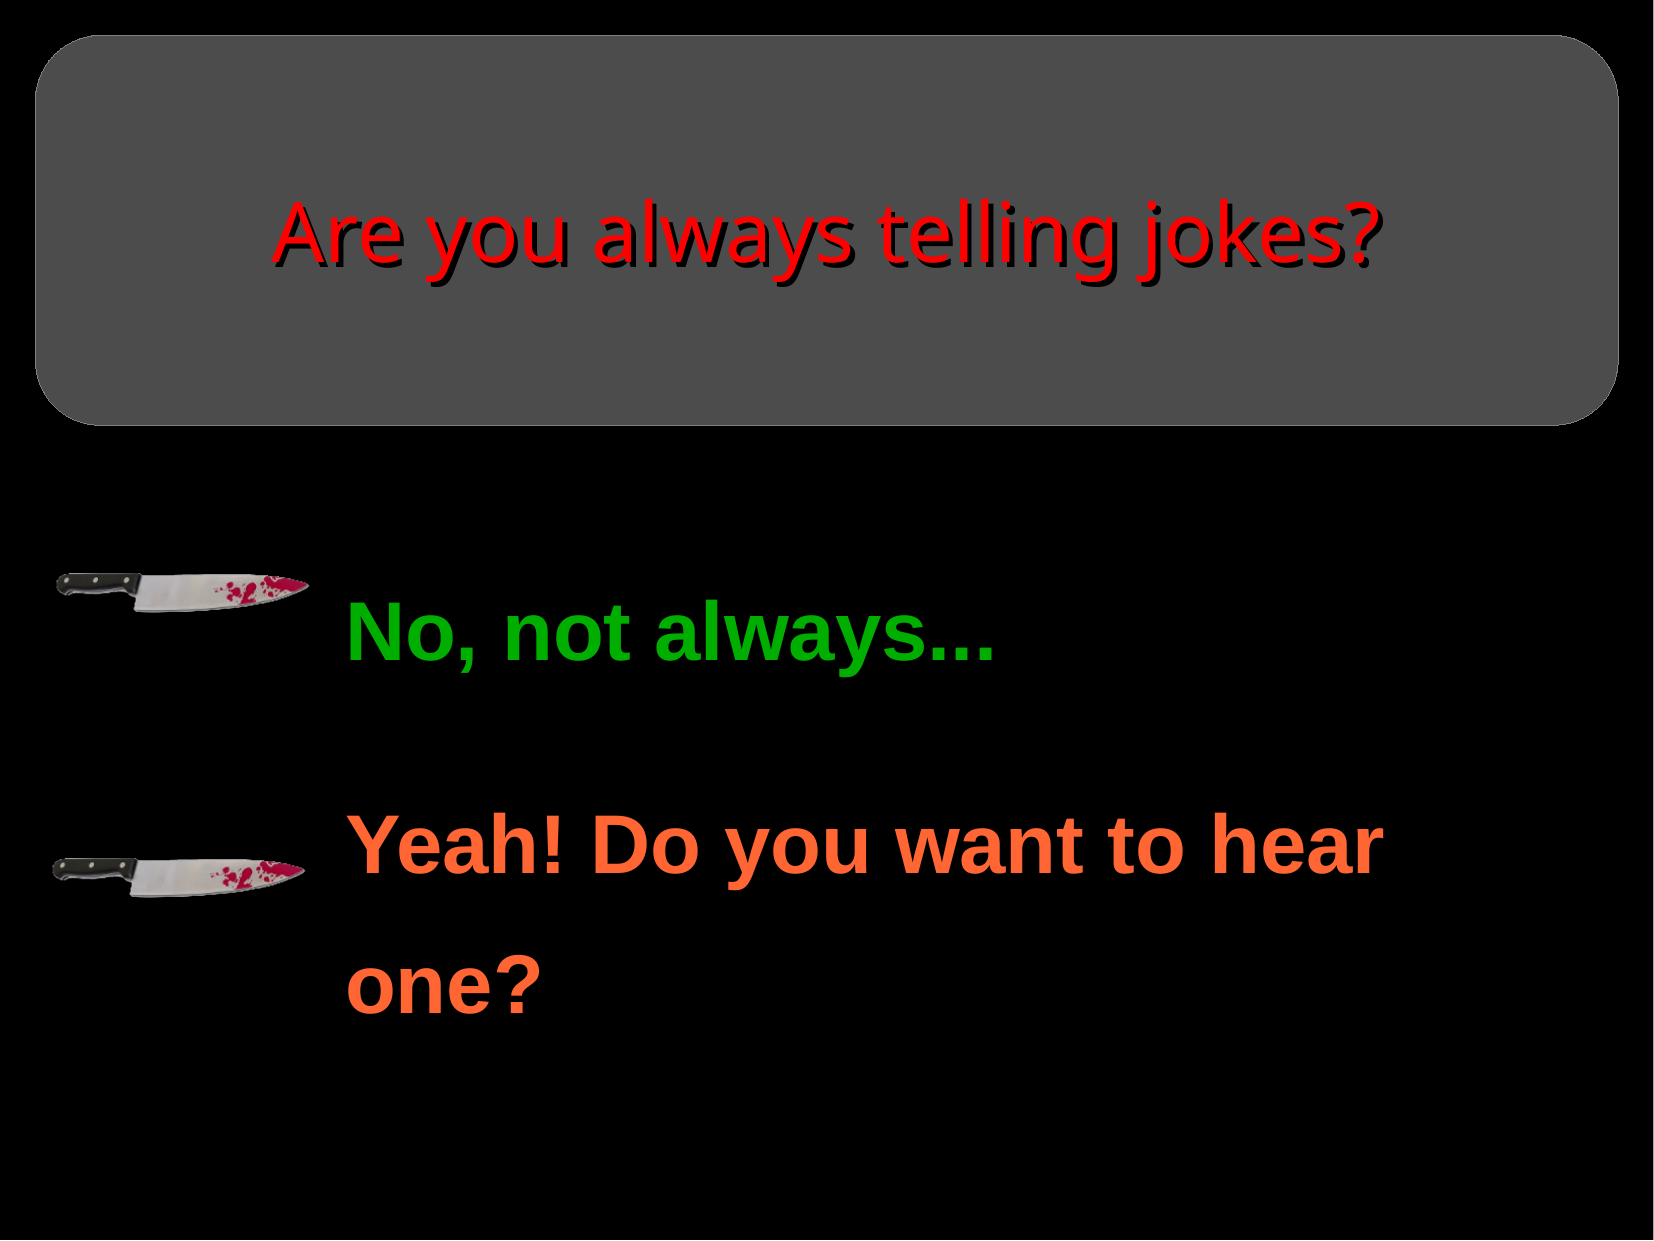

Are you always telling jokes?
No, not always...
Yeah! Do you want to hear one?